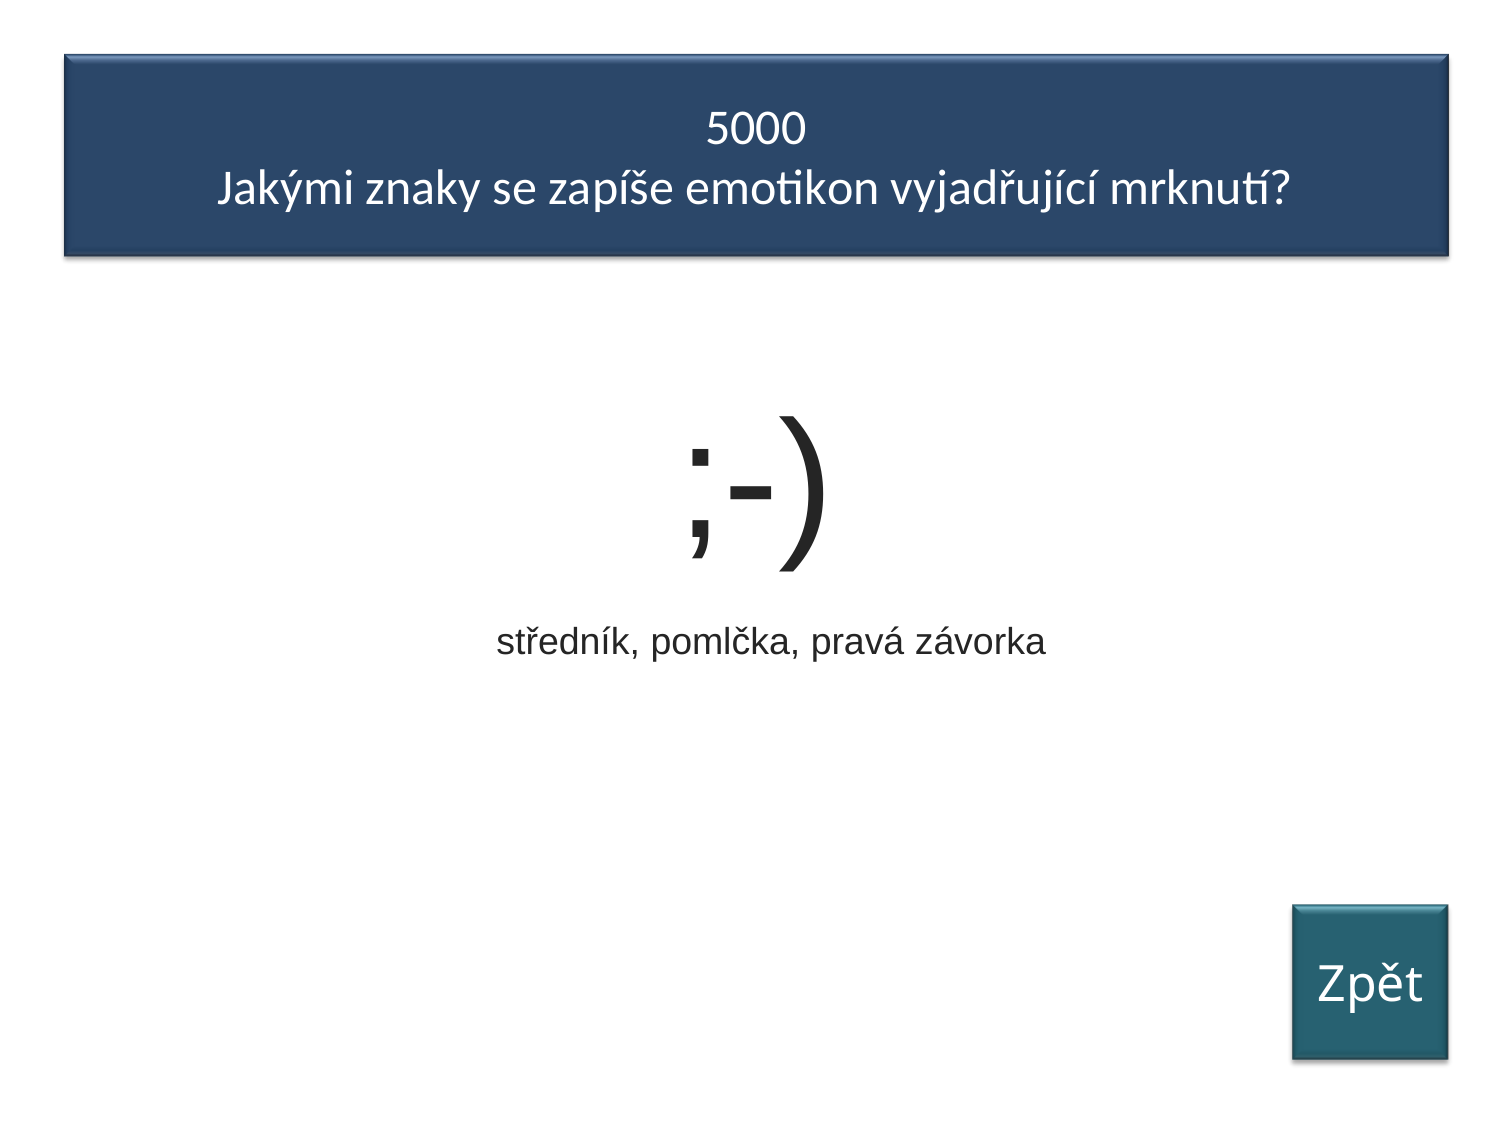

5000
Jakými znaky se zapíše emotikon vyjadřující mrknutí?
;-)
středník, pomlčka, pravá závorka
Zpět